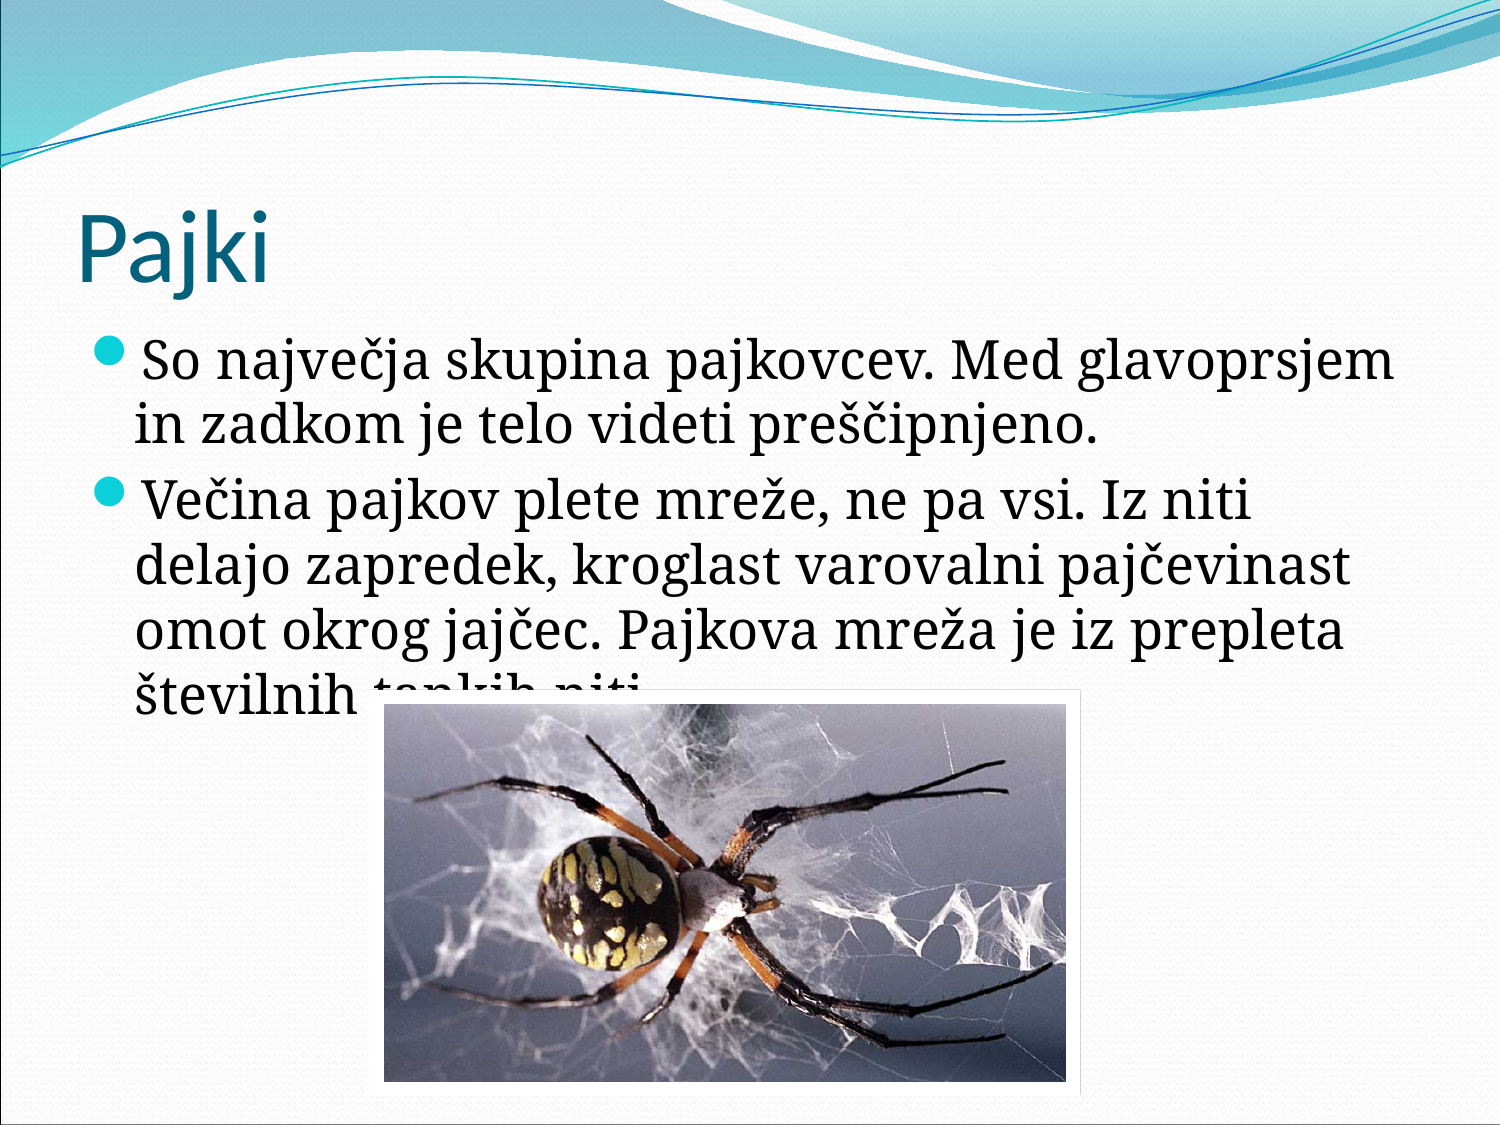

# Pajki
So največja skupina pajkovcev. Med glavoprsjem in zadkom je telo videti preščipnjeno.
Večina pajkov plete mreže, ne pa vsi. Iz niti delajo zapredek, kroglast varovalni pajčevinast omot okrog jajčec. Pajkova mreža je iz prepleta številnih tankih niti.